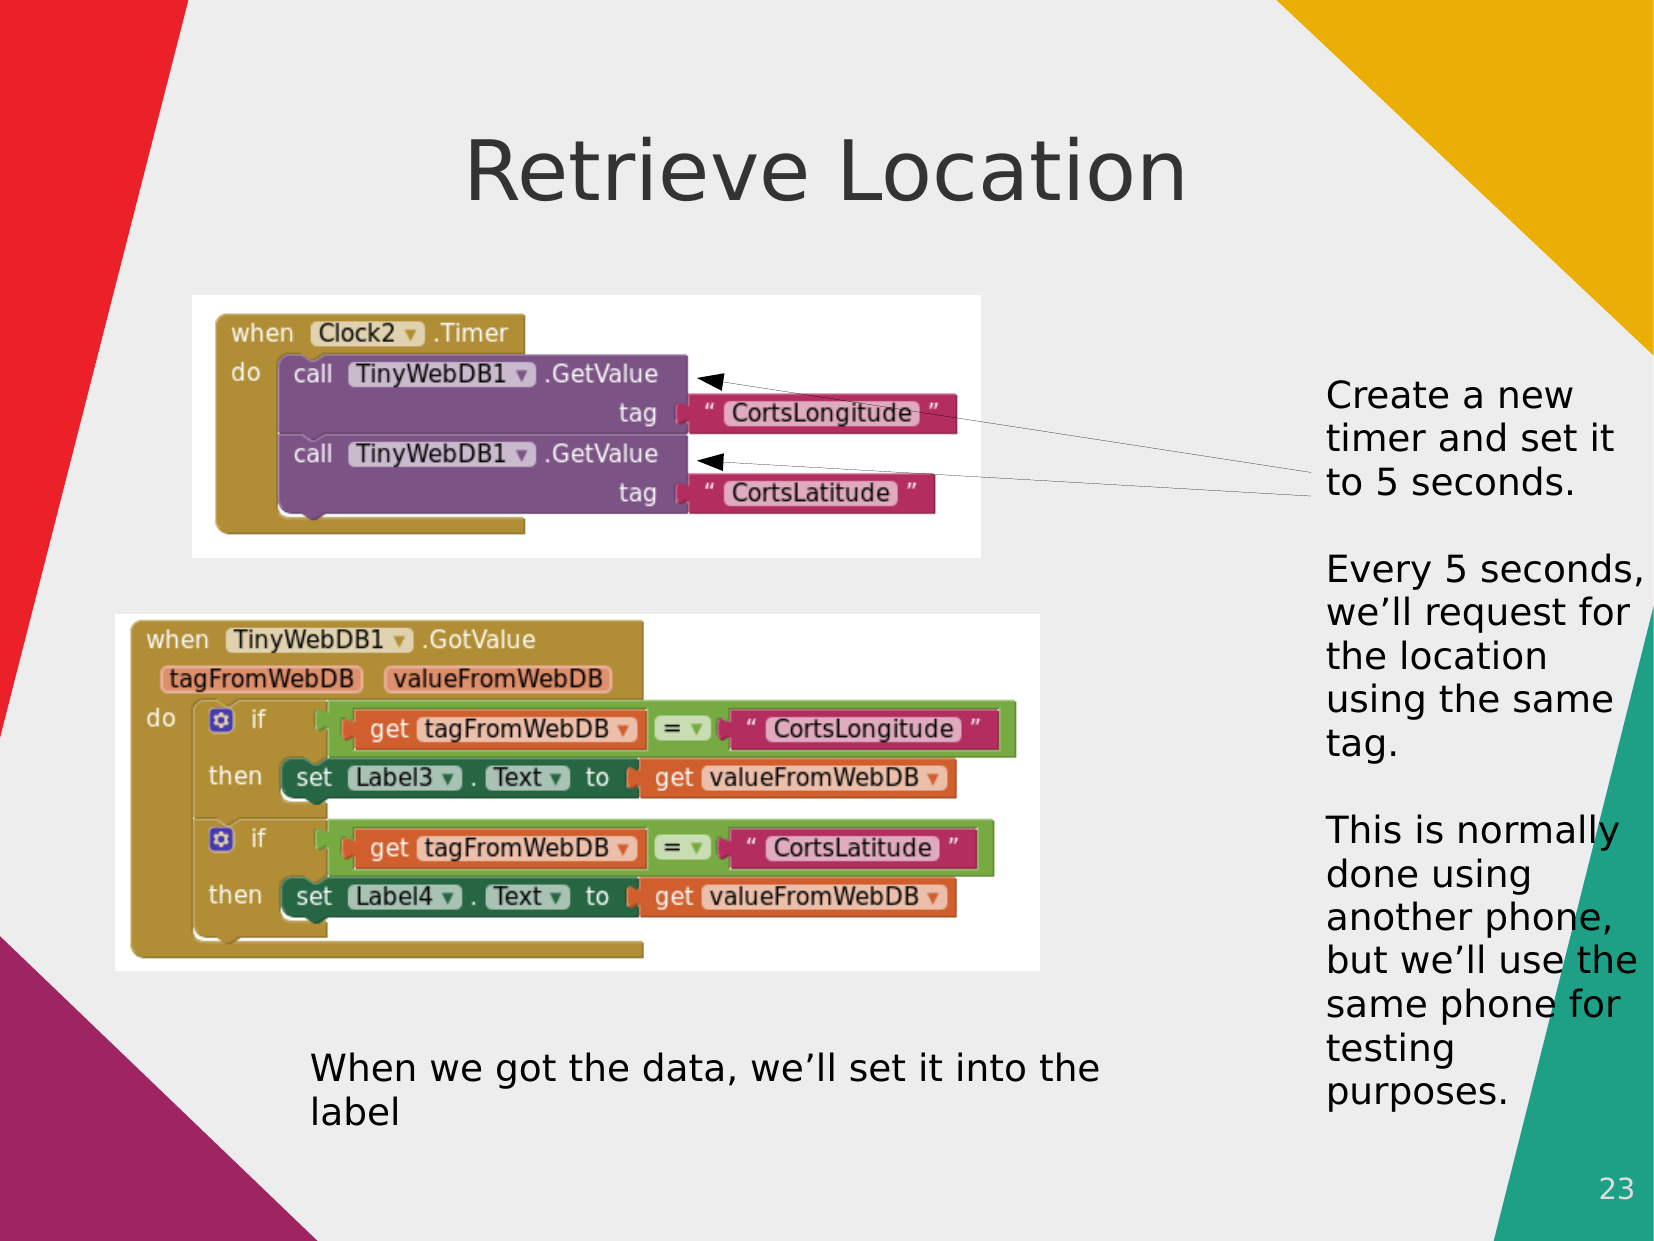

# Retrieve Location
Create a new timer and set it to 5 seconds.
Every 5 seconds, we’ll request for the location using the same tag.
This is normally done using another phone, but we’ll use the same phone for testing purposes.
When we got the data, we’ll set it into the label
23